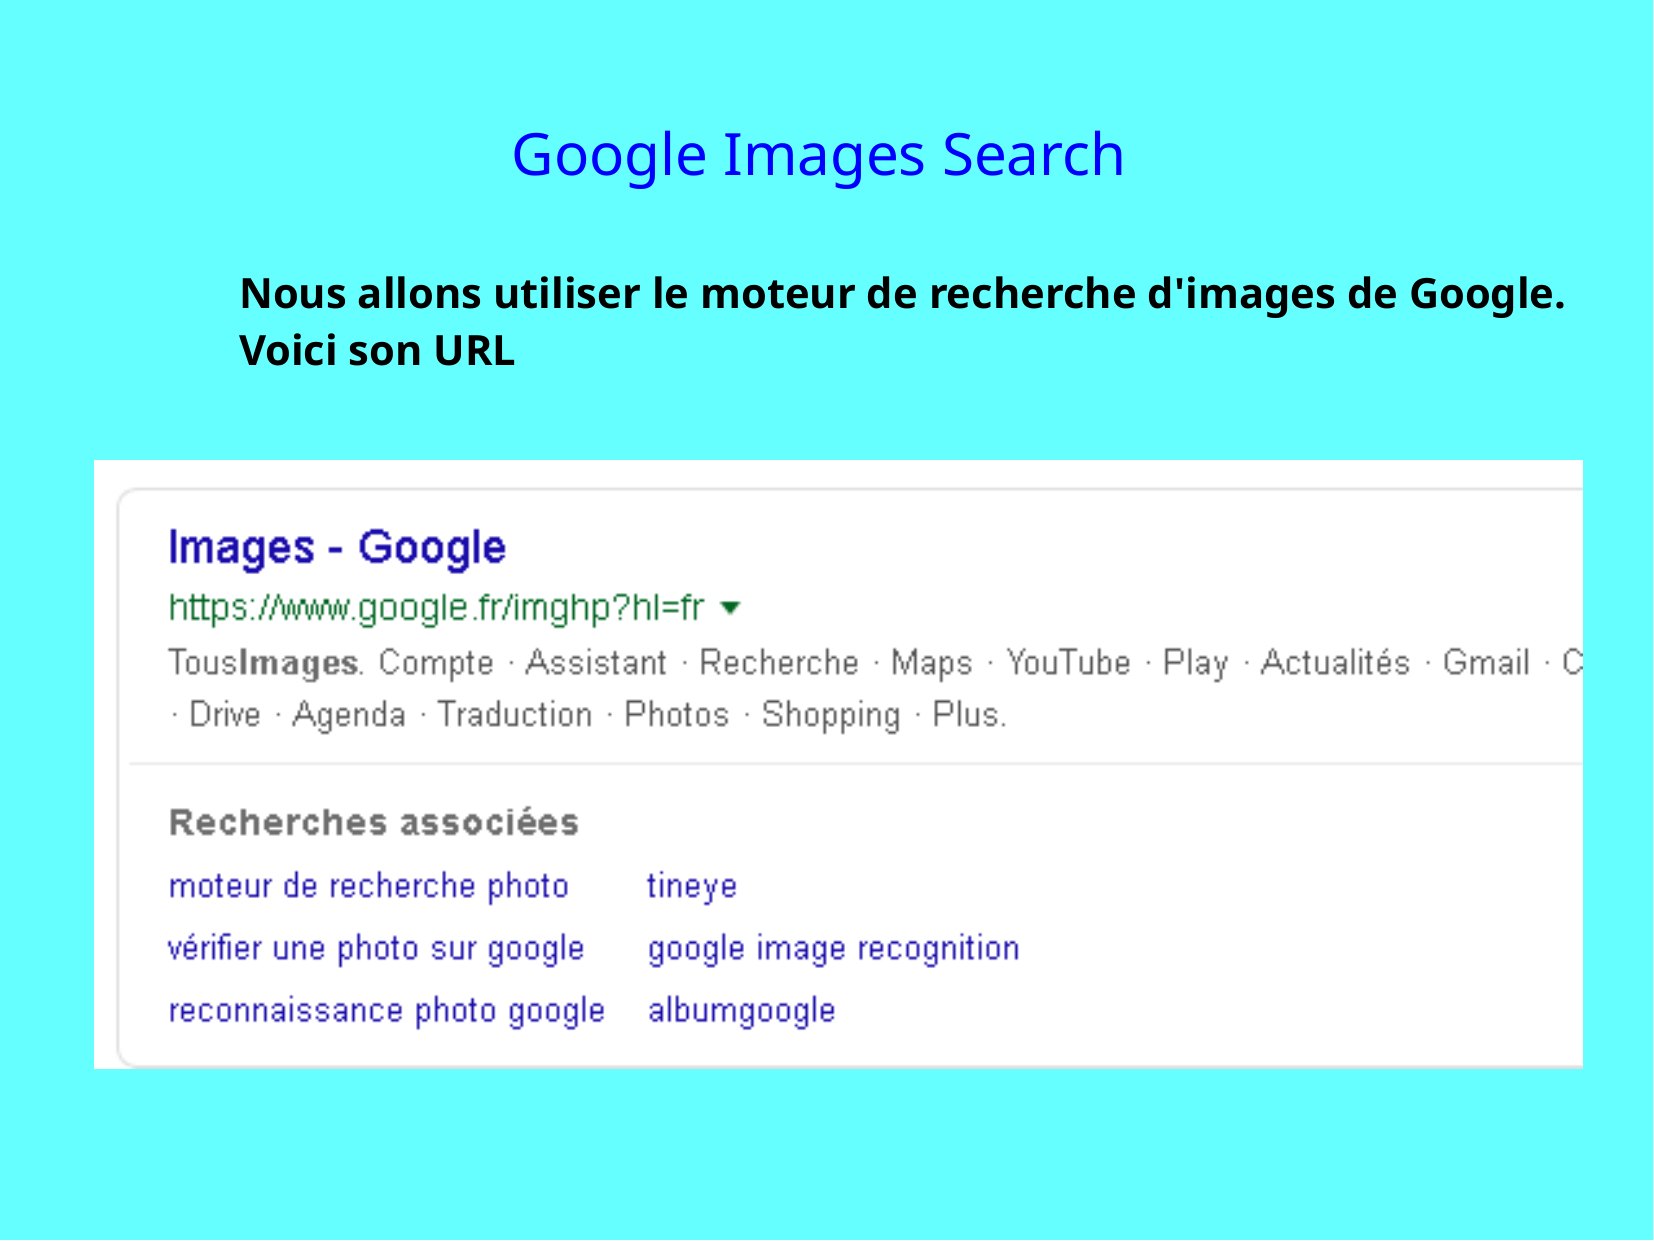

# Google Images Search
Nous allons utiliser le moteur de recherche d'images de Google.
Voici son URL